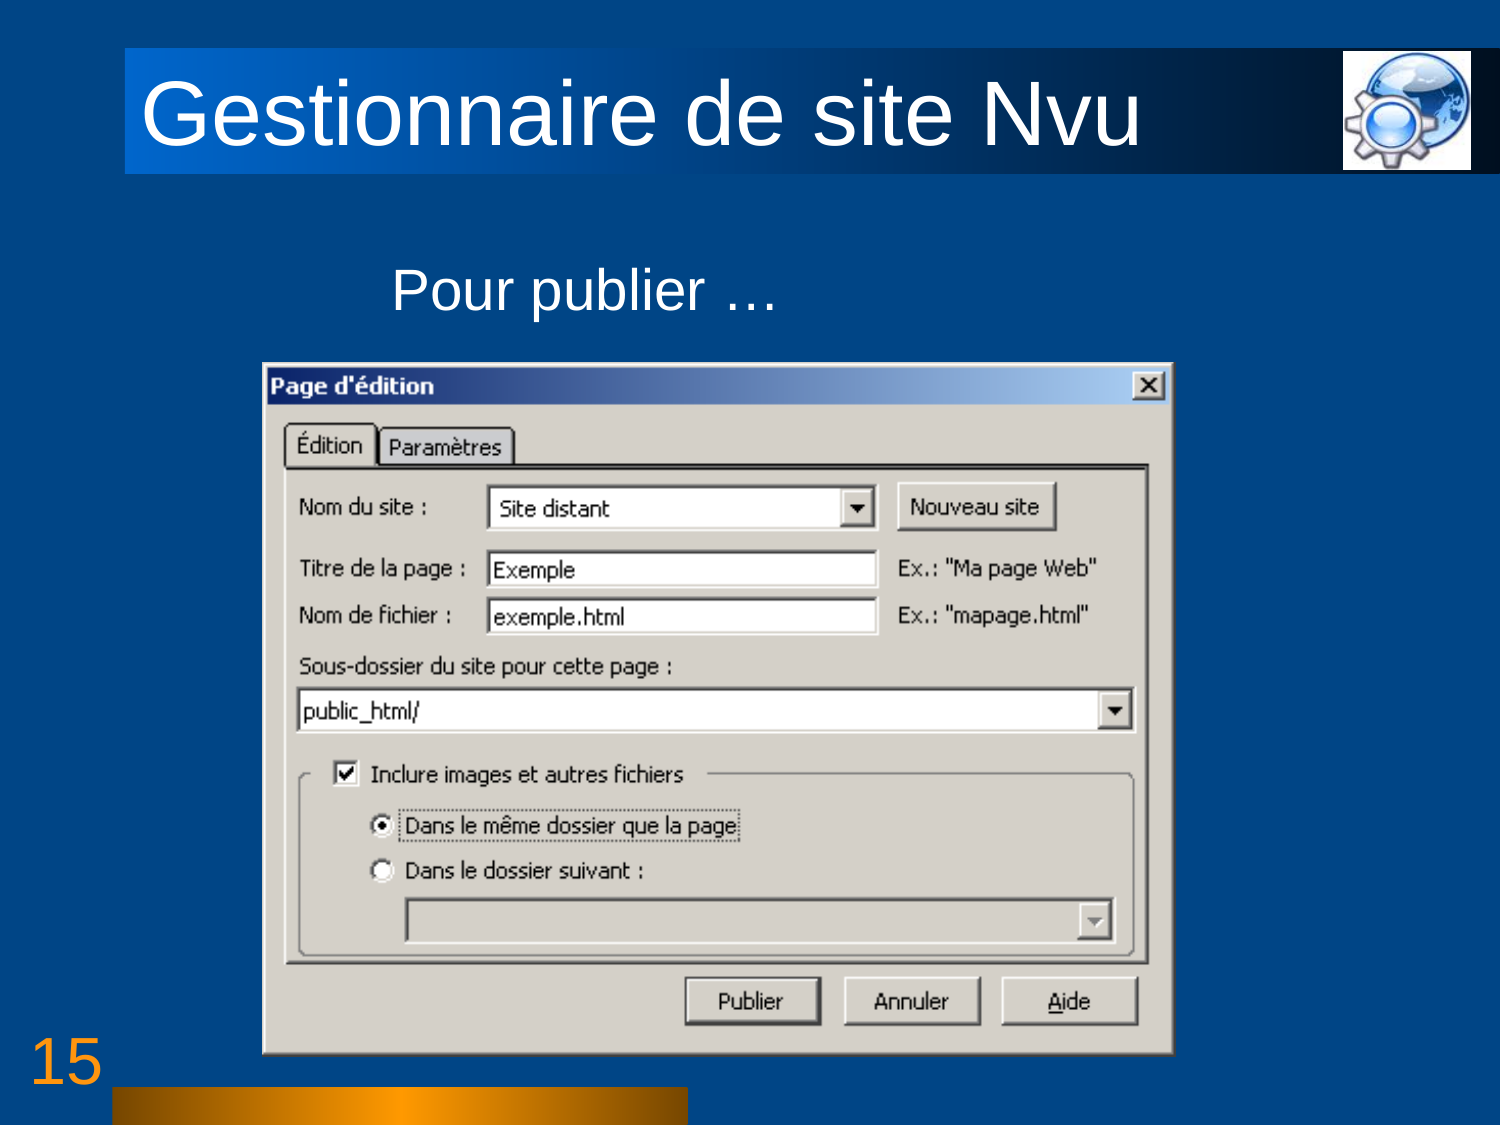

# Gestionnaire de site Nvu
Pour publier …